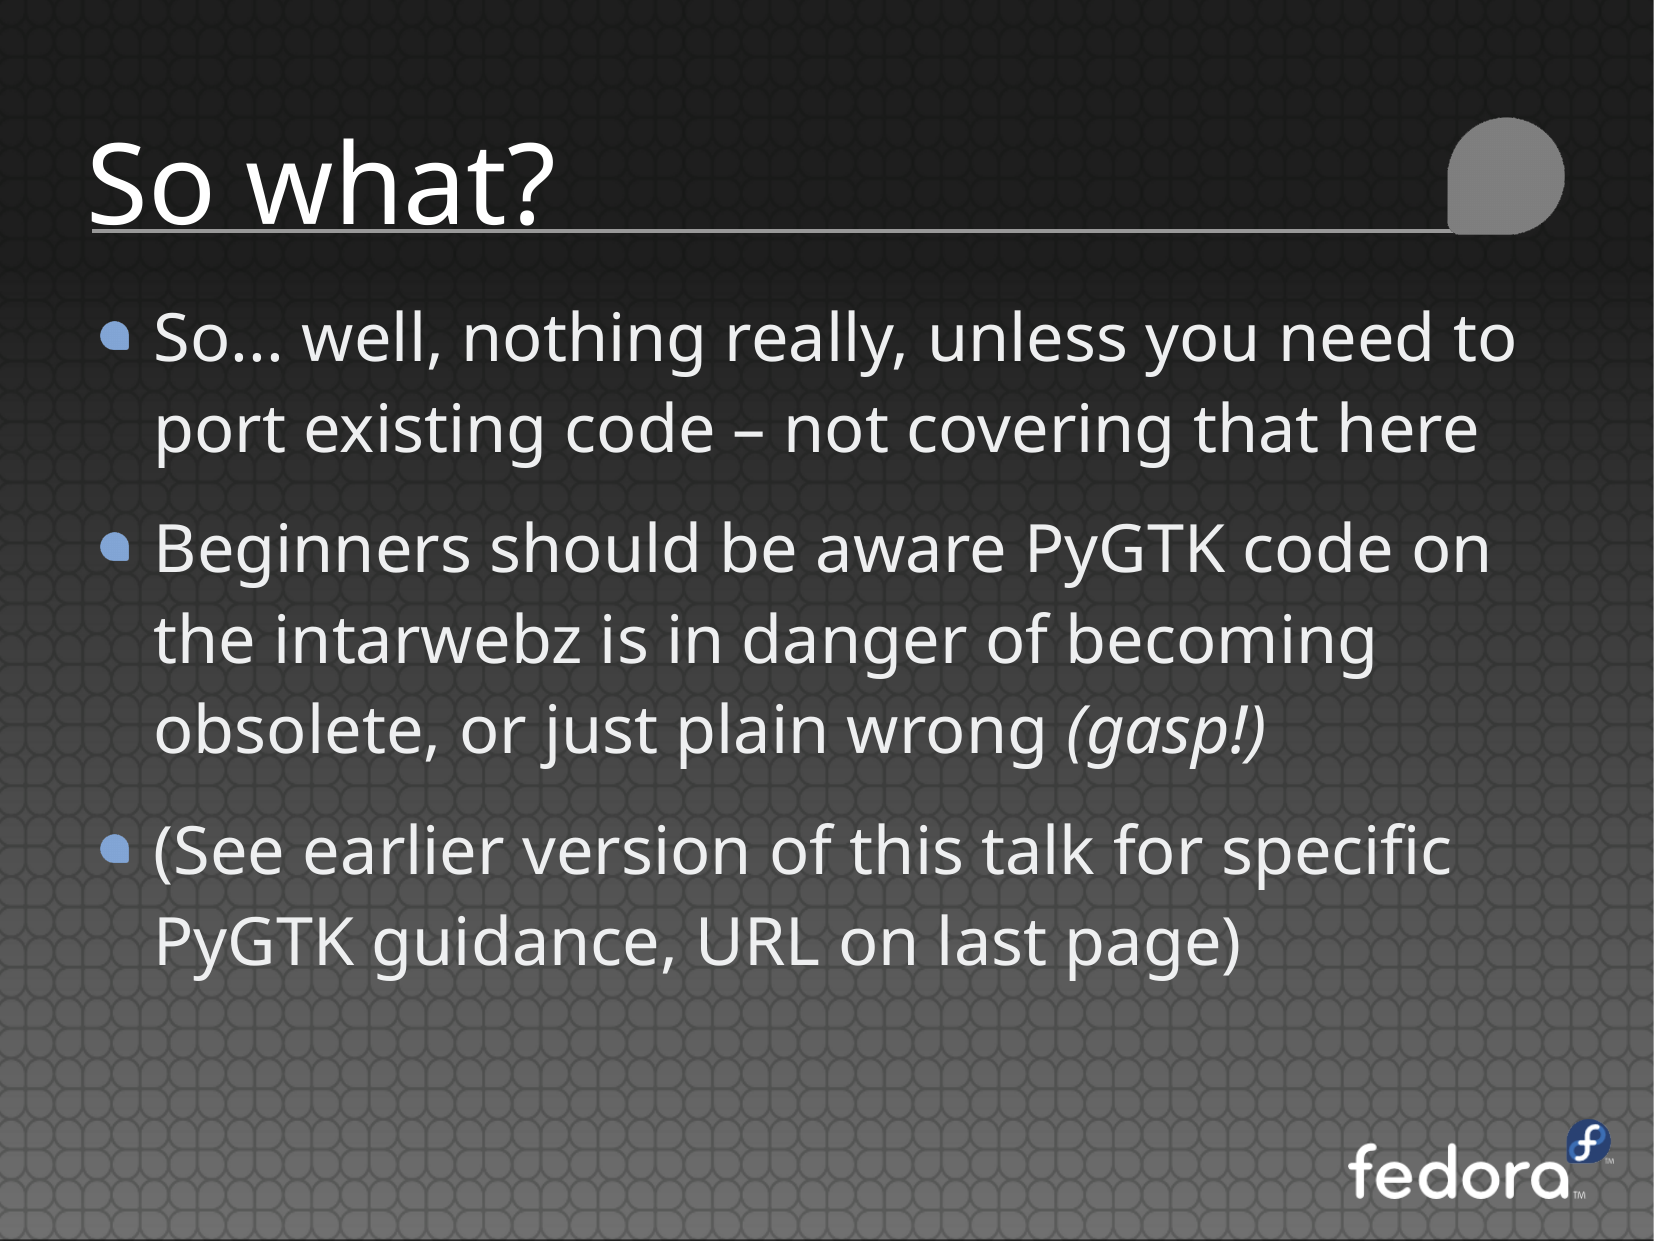

# So what?
So... well, nothing really, unless you need to port existing code – not covering that here
Beginners should be aware PyGTK code on the intarwebz is in danger of becoming obsolete, or just plain wrong (gasp!)
(See earlier version of this talk for specific PyGTK guidance, URL on last page)